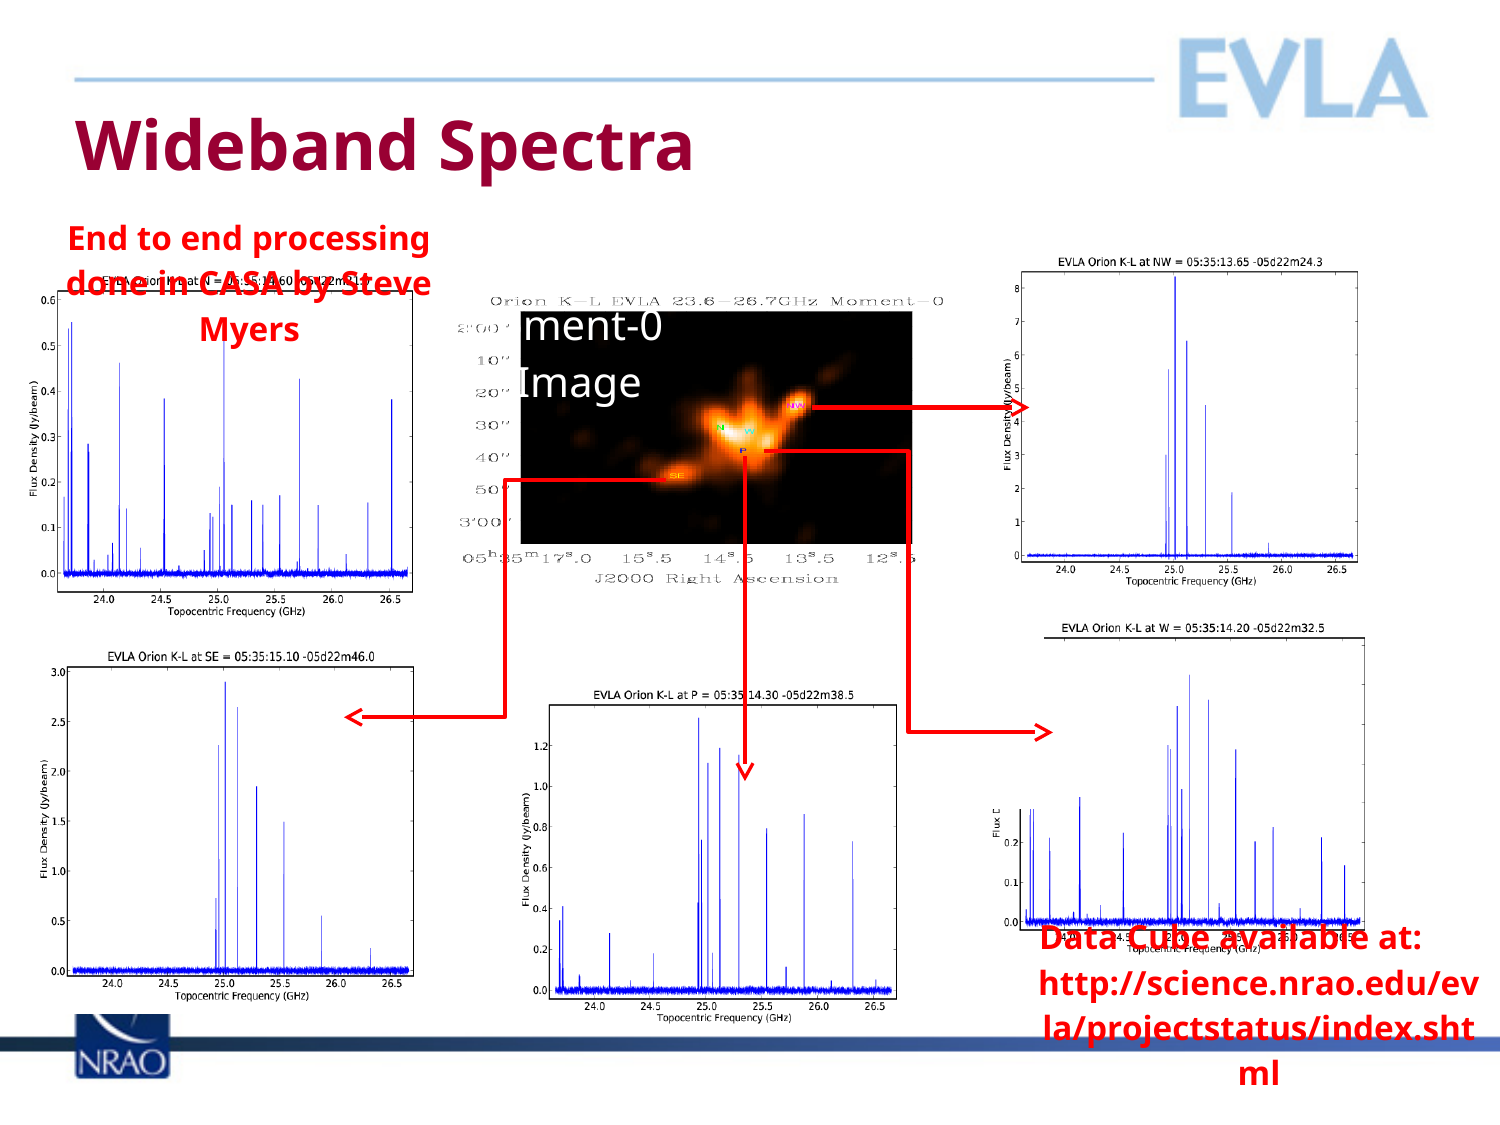

# Wideband Spectra
End to end processing done in CASA by Steve Myers
Moment-0 Image
Rupen, Myers, Dhawan,...
Data Cube available at: http://science.nrao.edu/evla/projectstatus/index.shtml